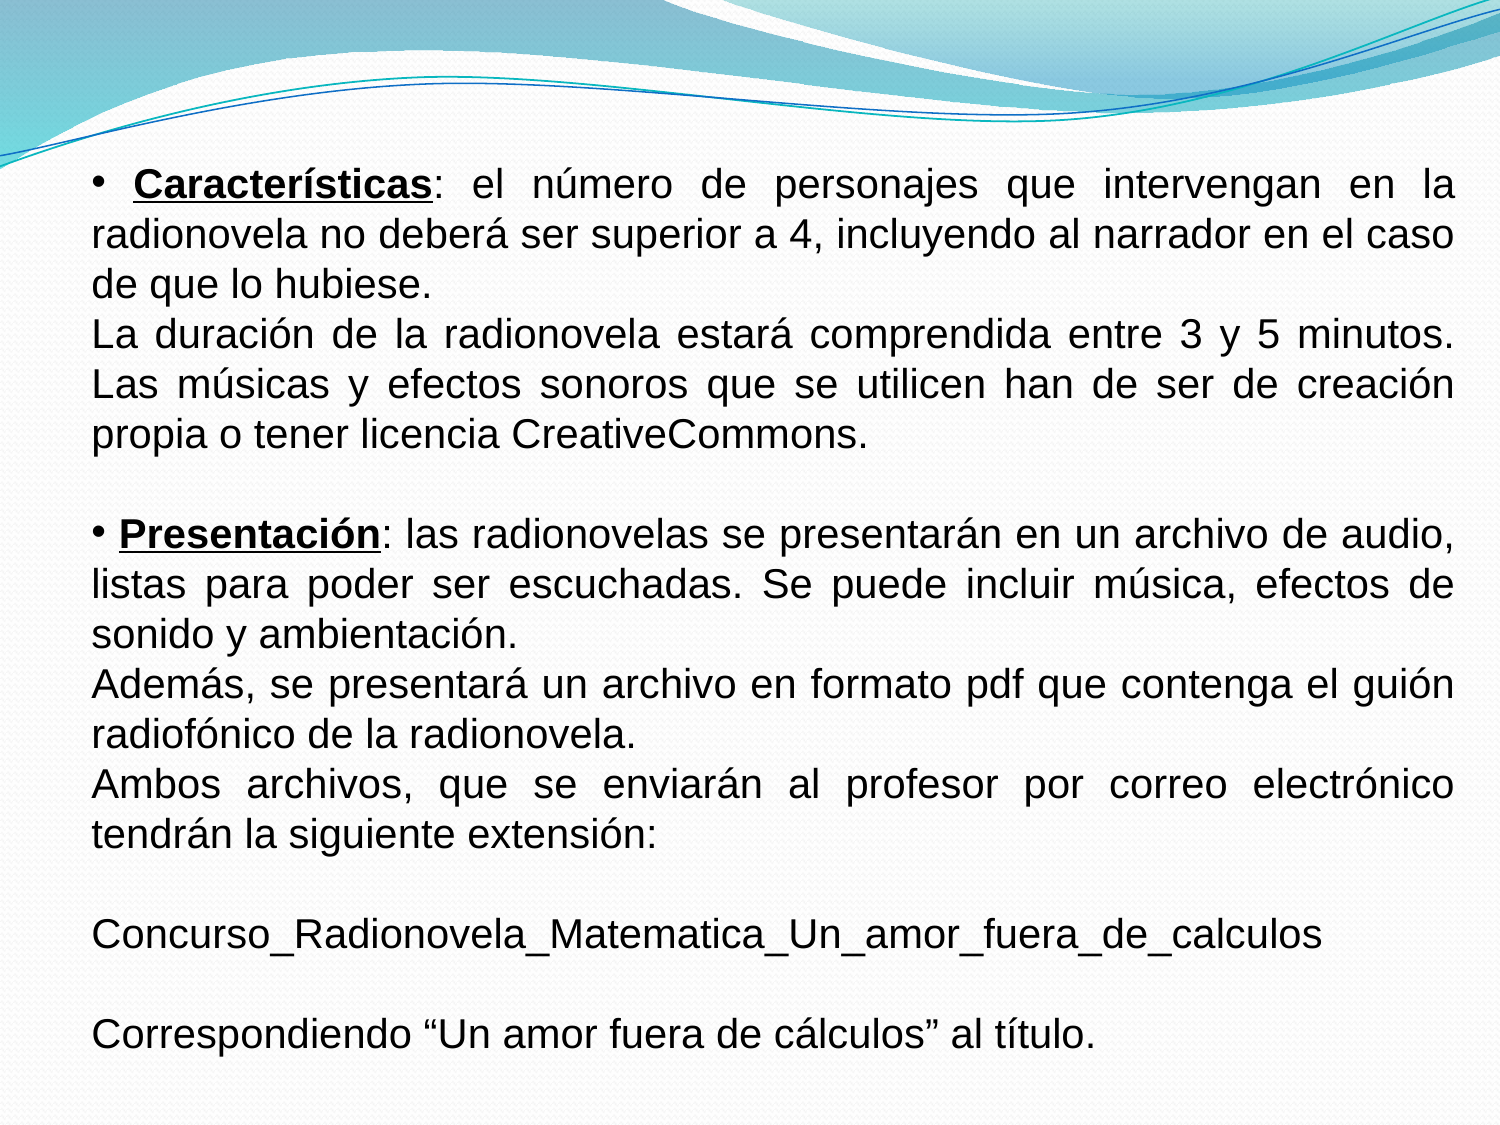

Características: el número de personajes que intervengan en la radionovela no deberá ser superior a 4, incluyendo al narrador en el caso de que lo hubiese.
La duración de la radionovela estará comprendida entre 3 y 5 minutos. Las músicas y efectos sonoros que se utilicen han de ser de creación propia o tener licencia CreativeCommons.
 Presentación: las radionovelas se presentarán en un archivo de audio, listas para poder ser escuchadas. Se puede incluir música, efectos de sonido y ambientación.
Además, se presentará un archivo en formato pdf que contenga el guión radiofónico de la radionovela.
Ambos archivos, que se enviarán al profesor por correo electrónico tendrán la siguiente extensión:
Concurso_Radionovela_Matematica_Un_amor_fuera_de_calculos
Correspondiendo “Un amor fuera de cálculos” al título.